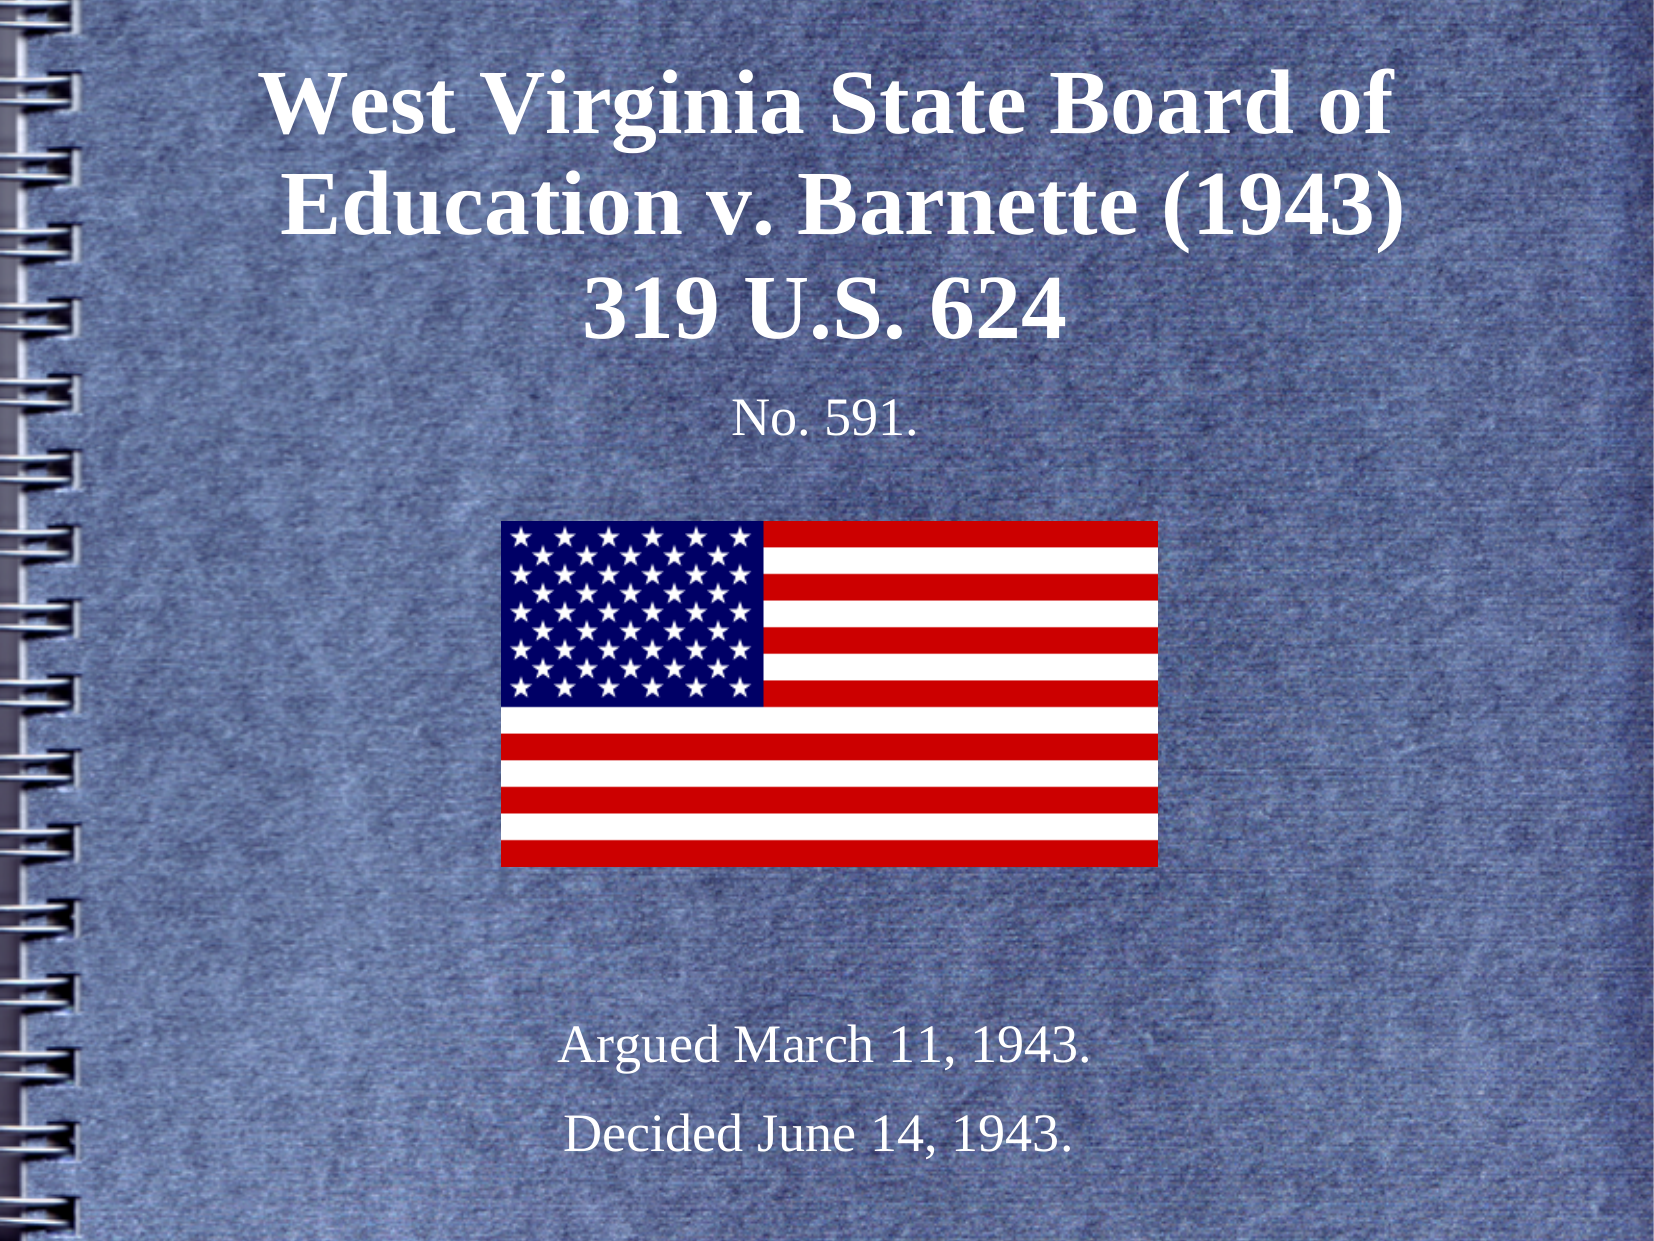

# West Virginia State Board of Education v. Barnette (1943)
319 U.S. 624
No. 591.
Argued March 11, 1943.
Decided June 14, 1943.